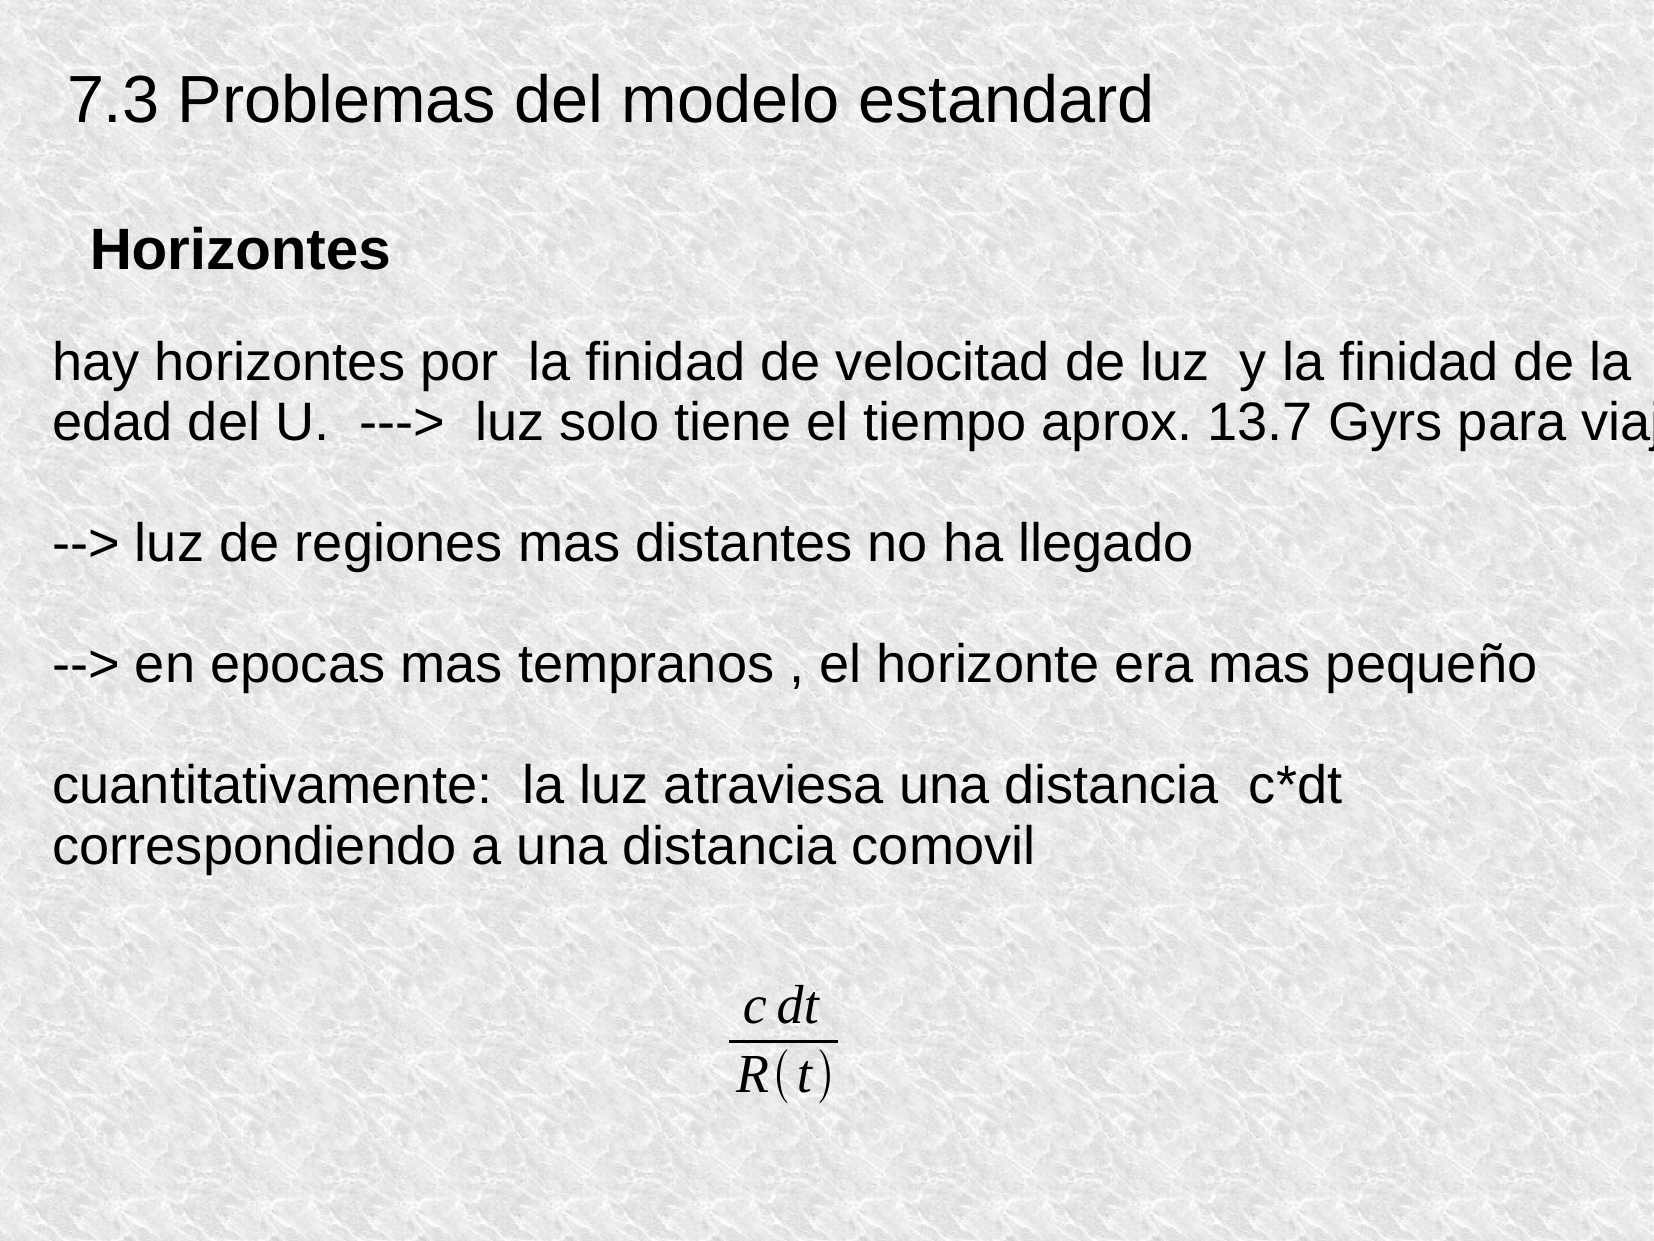

7.3 Problemas del modelo estandard
Horizontes
hay horizontes por la finidad de velocitad de luz y la finidad de la
edad del U. ---> luz solo tiene el tiempo aprox. 13.7 Gyrs para viajar
--> luz de regiones mas distantes no ha llegado
--> en epocas mas tempranos , el horizonte era mas pequeño
cuantitativamente: la luz atraviesa una distancia c*dt
correspondiendo a una distancia comovil